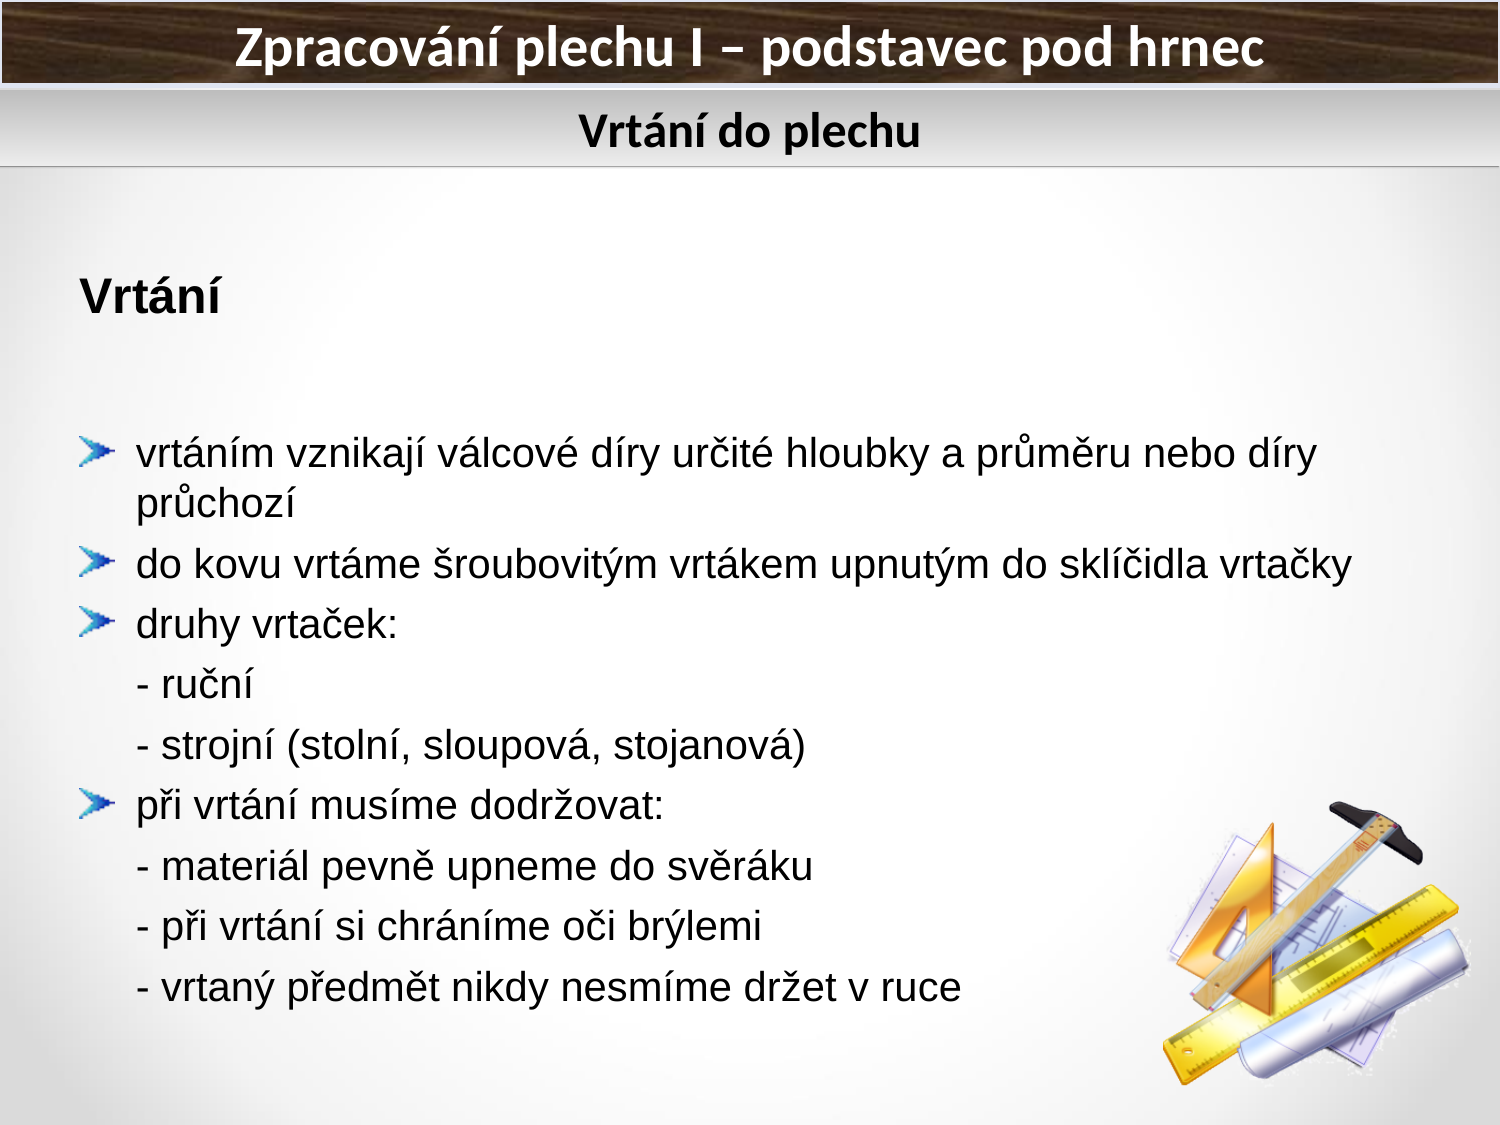

Zpracování plechu I – podstavec pod hrnec
Vrtání do plechu
Vrtání
vrtáním vznikají válcové díry určité hloubky a průměru nebo díry průchozí
do kovu vrtáme šroubovitým vrtákem upnutým do sklíčidla vrtačky
druhy vrtaček:
	- ruční
	- strojní (stolní, sloupová, stojanová)
při vrtání musíme dodržovat:
	- materiál pevně upneme do svěráku
	- při vrtání si chráníme oči brýlemi
	- vrtaný předmět nikdy nesmíme držet v ruce